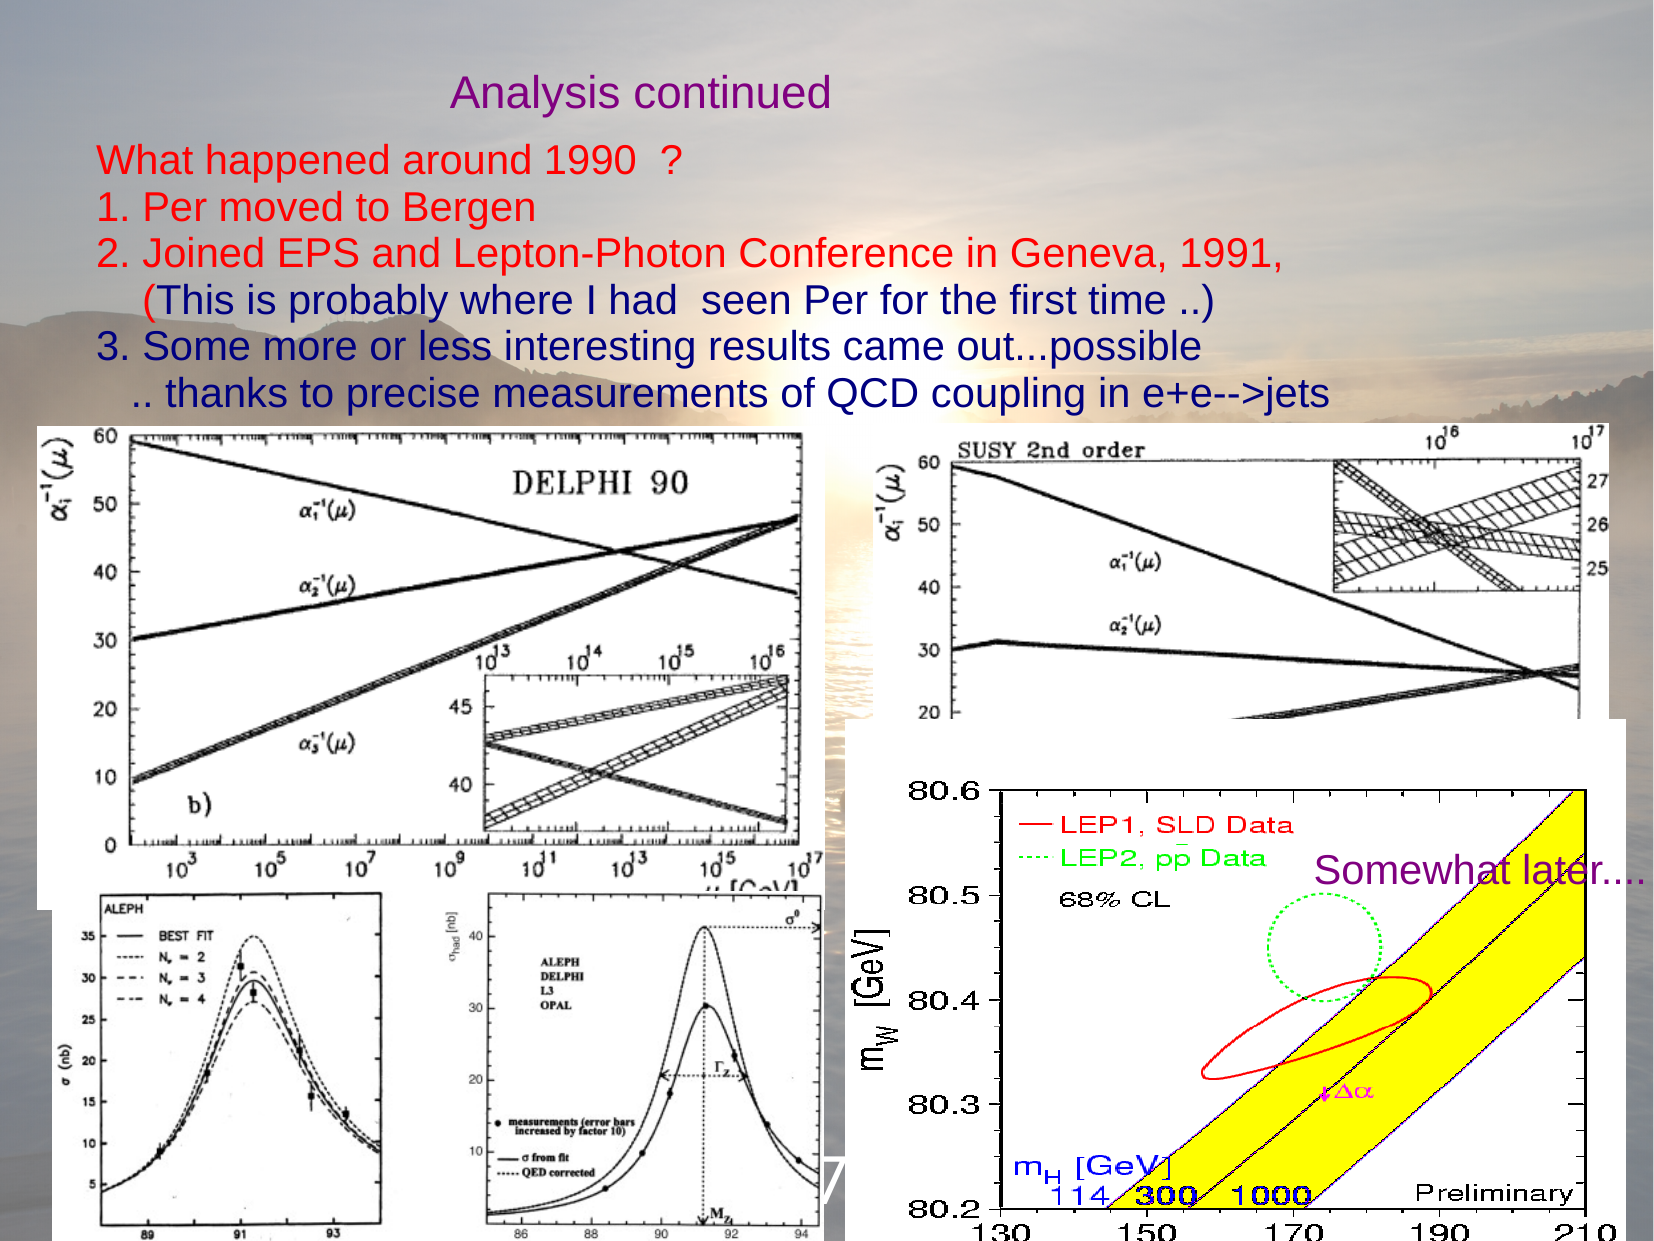

Analysis continued
What happened around 1990 ?
1. Per moved to Bergen
2. Joined EPS and Lepton-Photon Conference in Geneva, 1991,
 (This is probably where I had seen Per for the first time ..)
3. Some more or less interesting results came out...possible
 .. thanks to precise measurements of QCD coupling in e+e-->jets
Somewhat later....